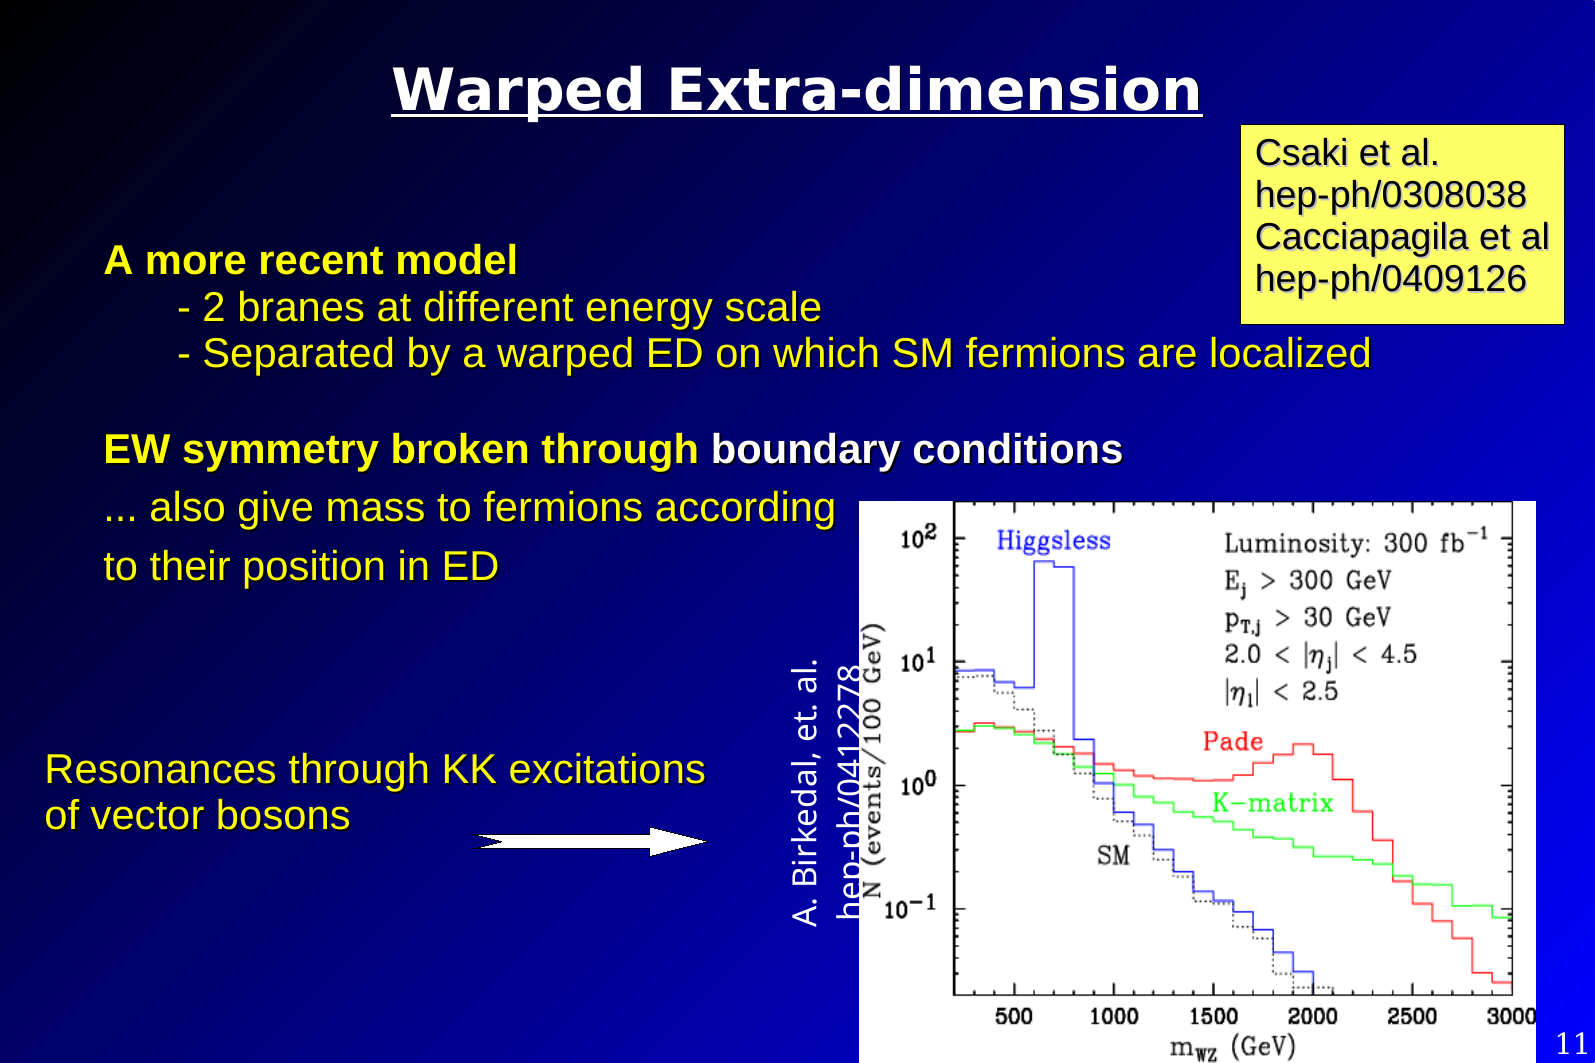

# Warped Extra-dimension
Csaki et al.
hep-ph/0308038
Cacciapagila et al
hep-ph/0409126
A more recent model
	- 2 branes at different energy scale
	- Separated by a warped ED on which SM fermions are localized
EW symmetry broken through boundary conditions
... also give mass to fermions according
to their position in ED
A. Birkedal, et. al.
hep-ph/0412278
Resonances through KK excitations
of vector bosons
11